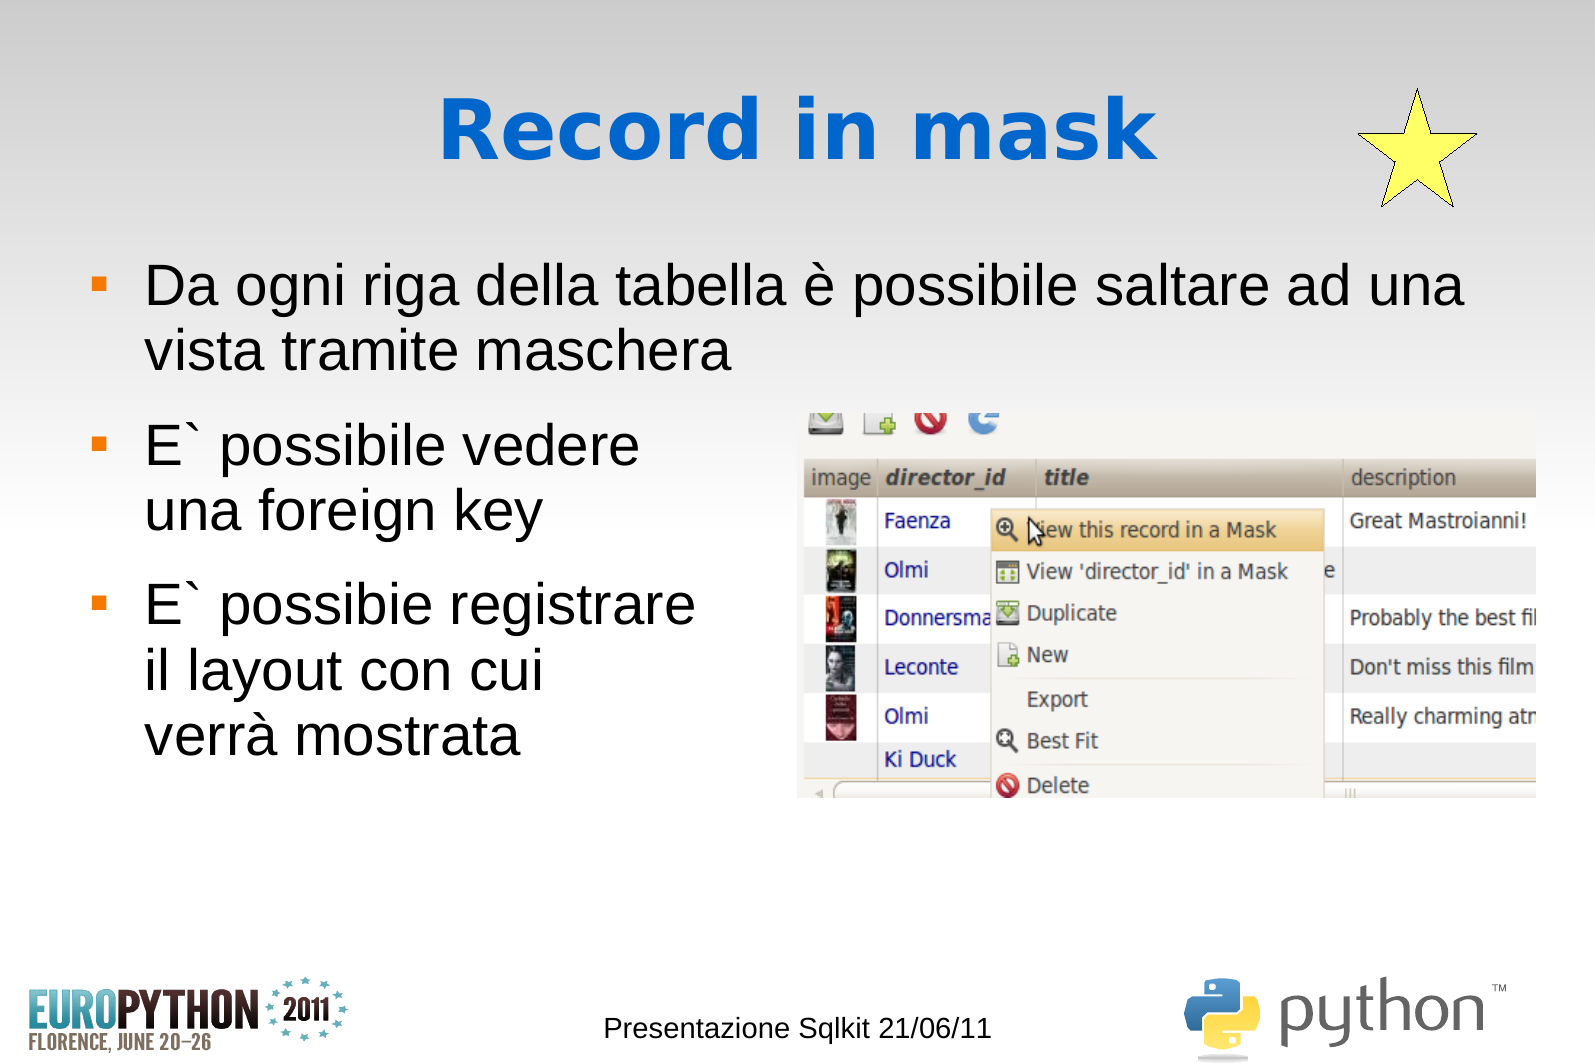

# Record in mask
Da ogni riga della tabella è possibile saltare ad una vista tramite maschera
E` possibile vedere
una foreign key
E` possibie registrare
il layout con cui
verrà mostrata